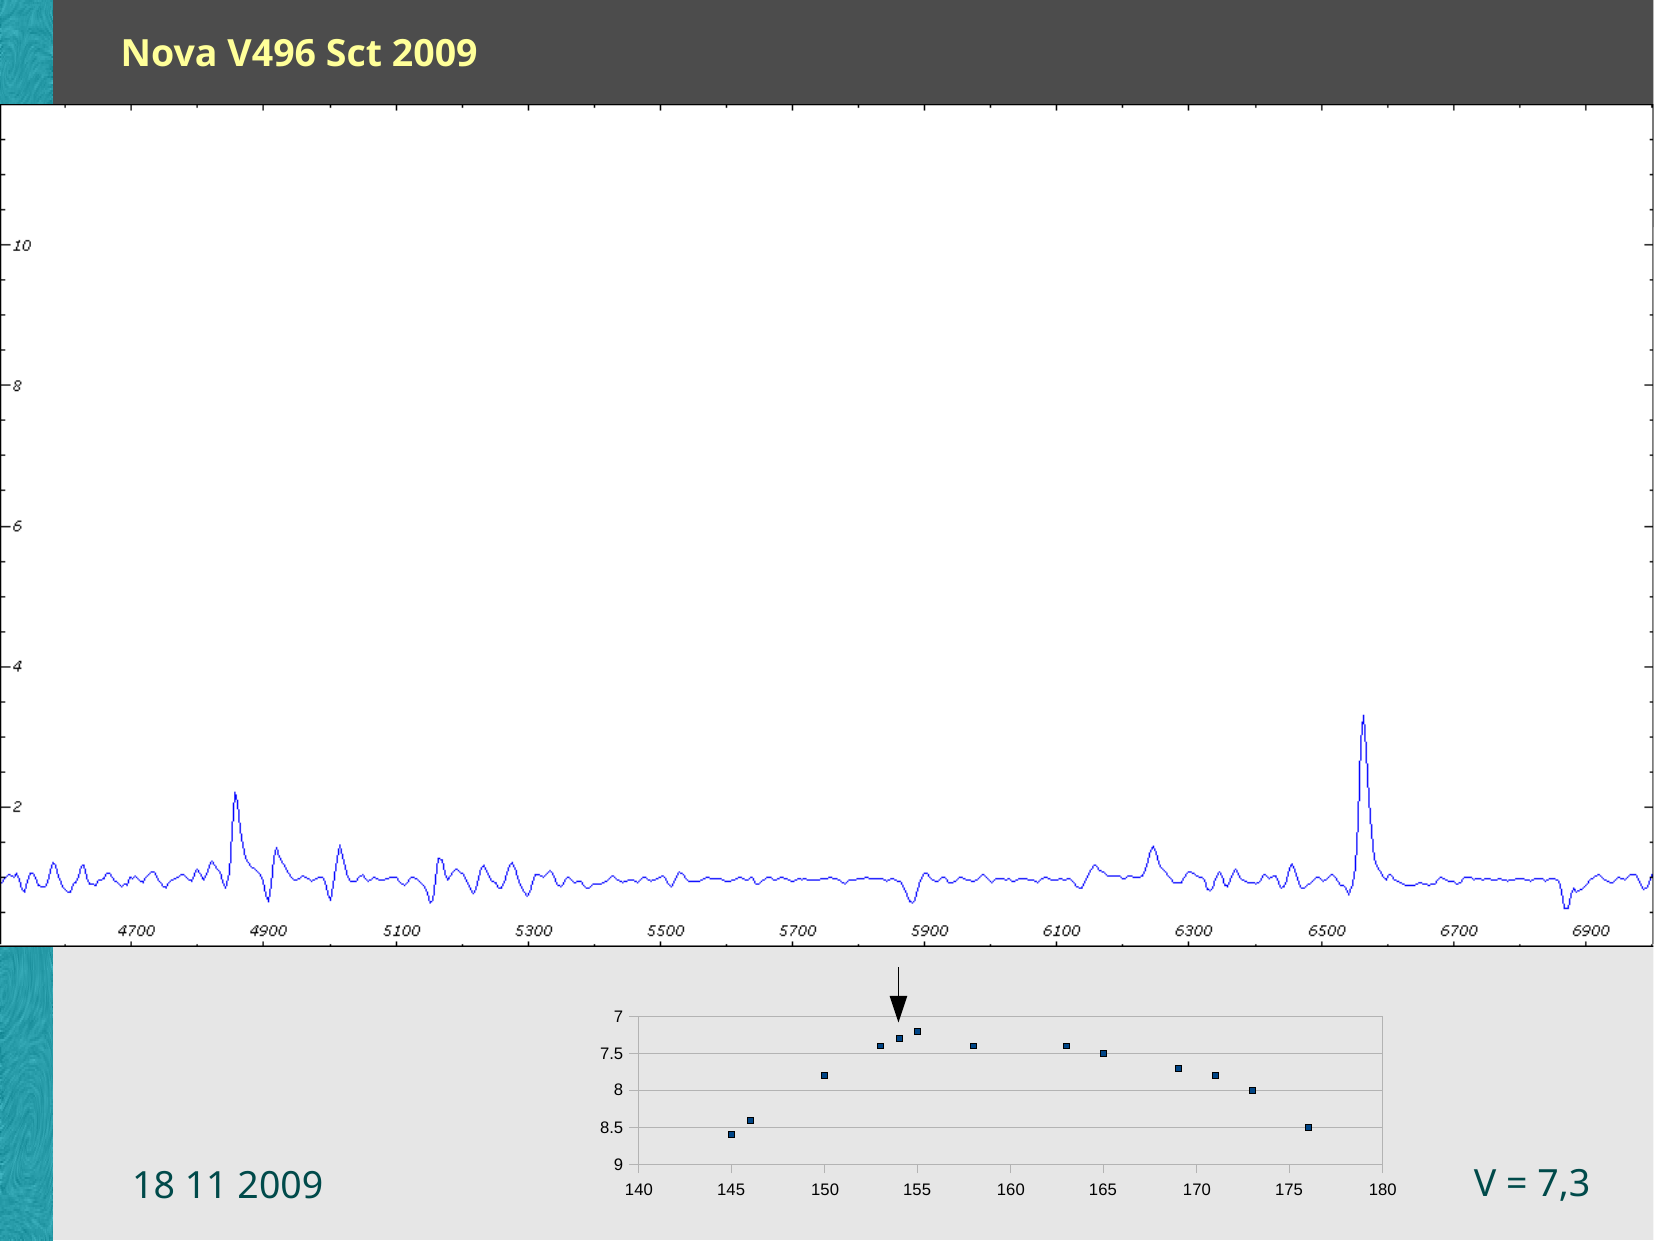

Nova V496 Sct 2009
V = 7,3
18 11 2009